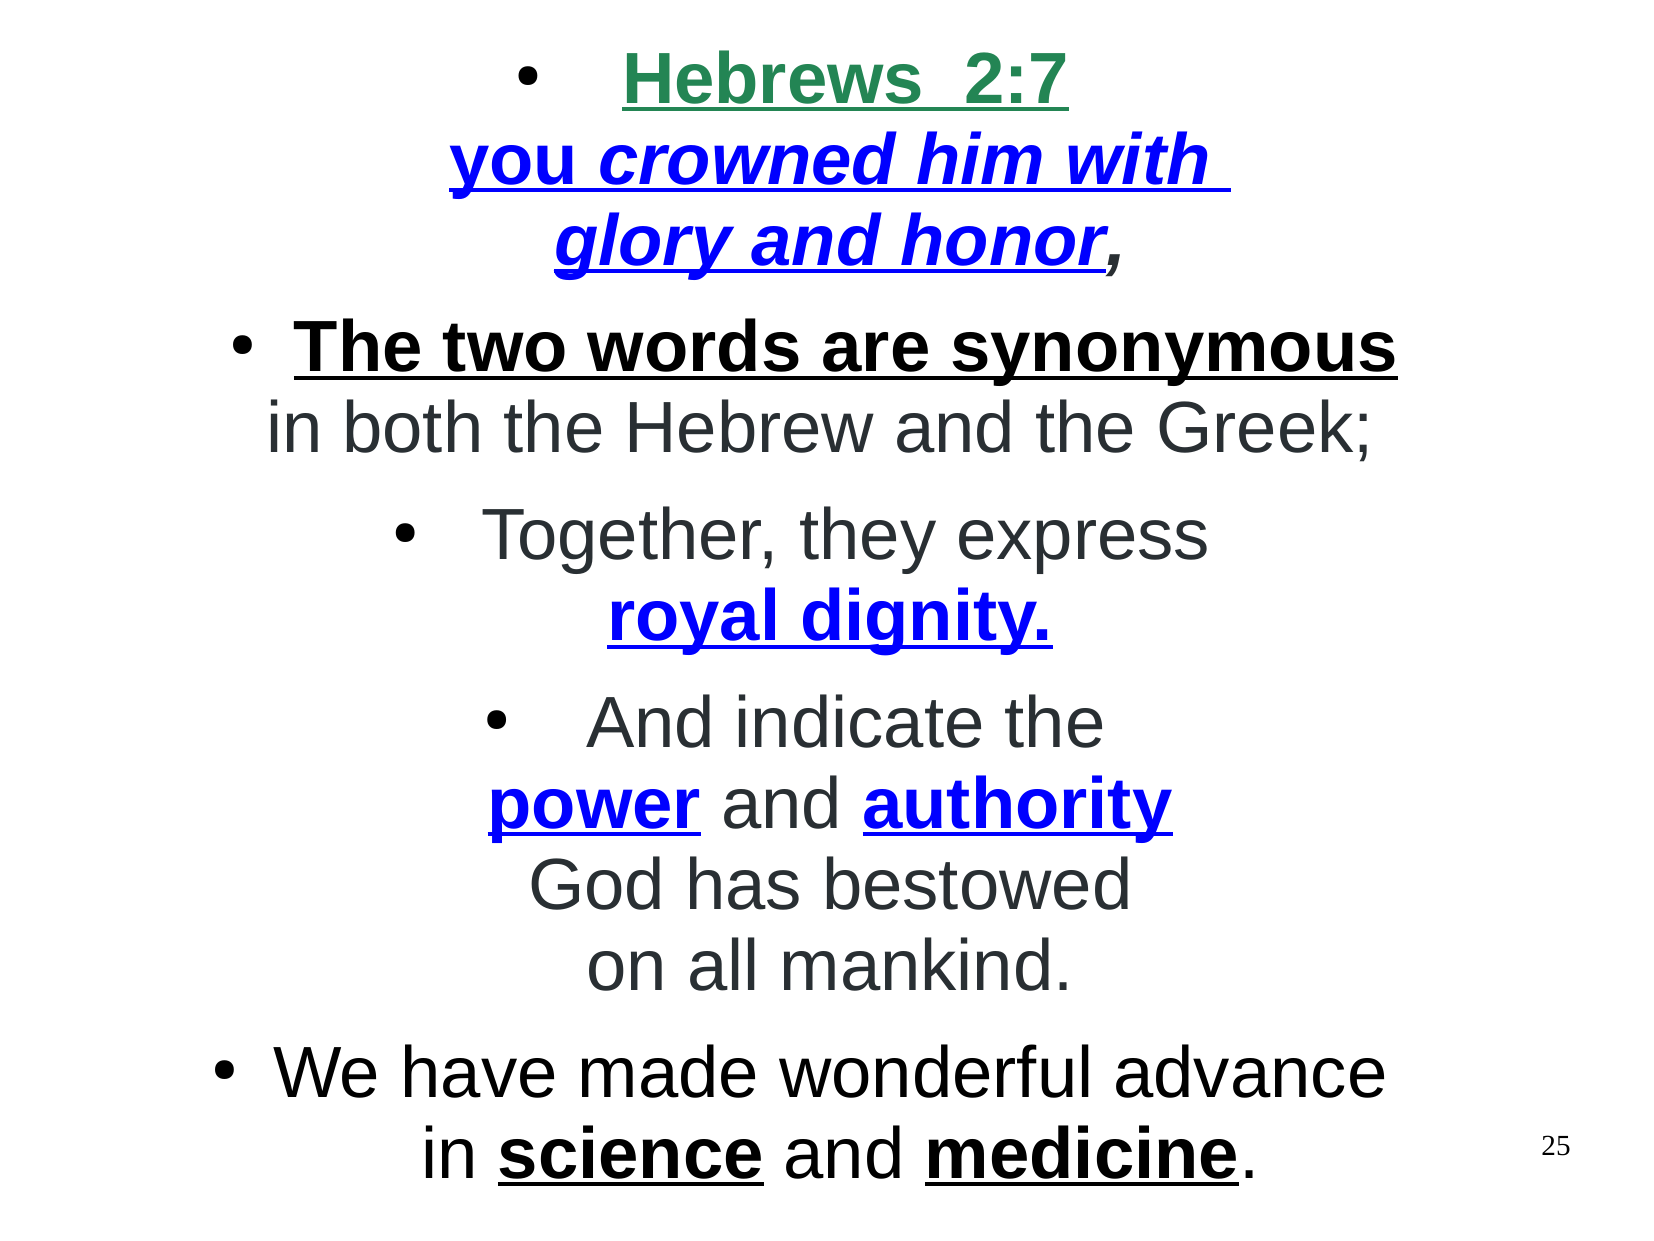

# Hebrews 2:7 you crowned him with glory and honor,
The two words are syn­onymous
in both the Hebrew and the Greek;
Together, they express
royal dignity.
And in­dicate the
power and authority
God has bestowed
on all mankind.
We have made wonderful advance
in science and medicine.
25